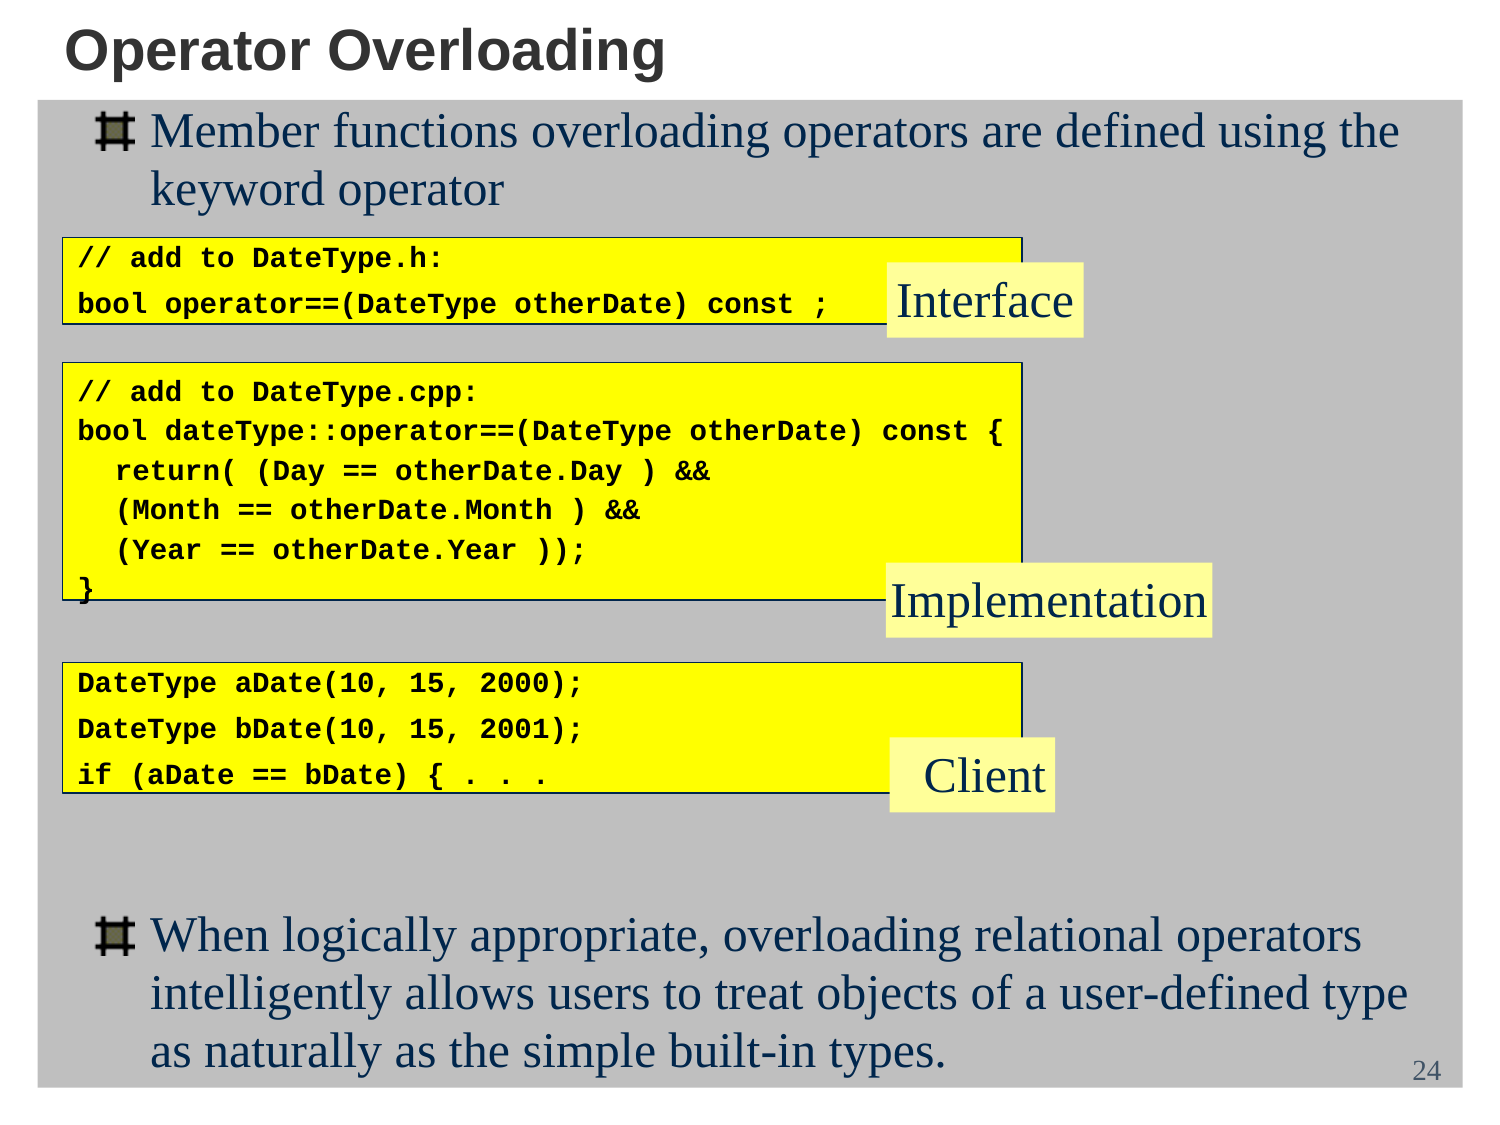

# Operator Overloading
Member functions overloading operators are defined using the keyword operator
When logically appropriate, overloading relational operators intelligently allows users to treat objects of a user-defined type as naturally as the simple built-in types.
// add to DateType.h:
bool operator==(DateType otherDate) const ;
Interface
// add to DateType.cpp:
bool dateType::operator==(DateType otherDate) const {
	return( (Day == otherDate.Day ) &&
	(Month == otherDate.Month ) &&
	(Year == otherDate.Year ));
}
Implementation
DateType aDate(10, 15, 2000);
DateType bDate(10, 15, 2001);
if (aDate == bDate) { . . .
Client